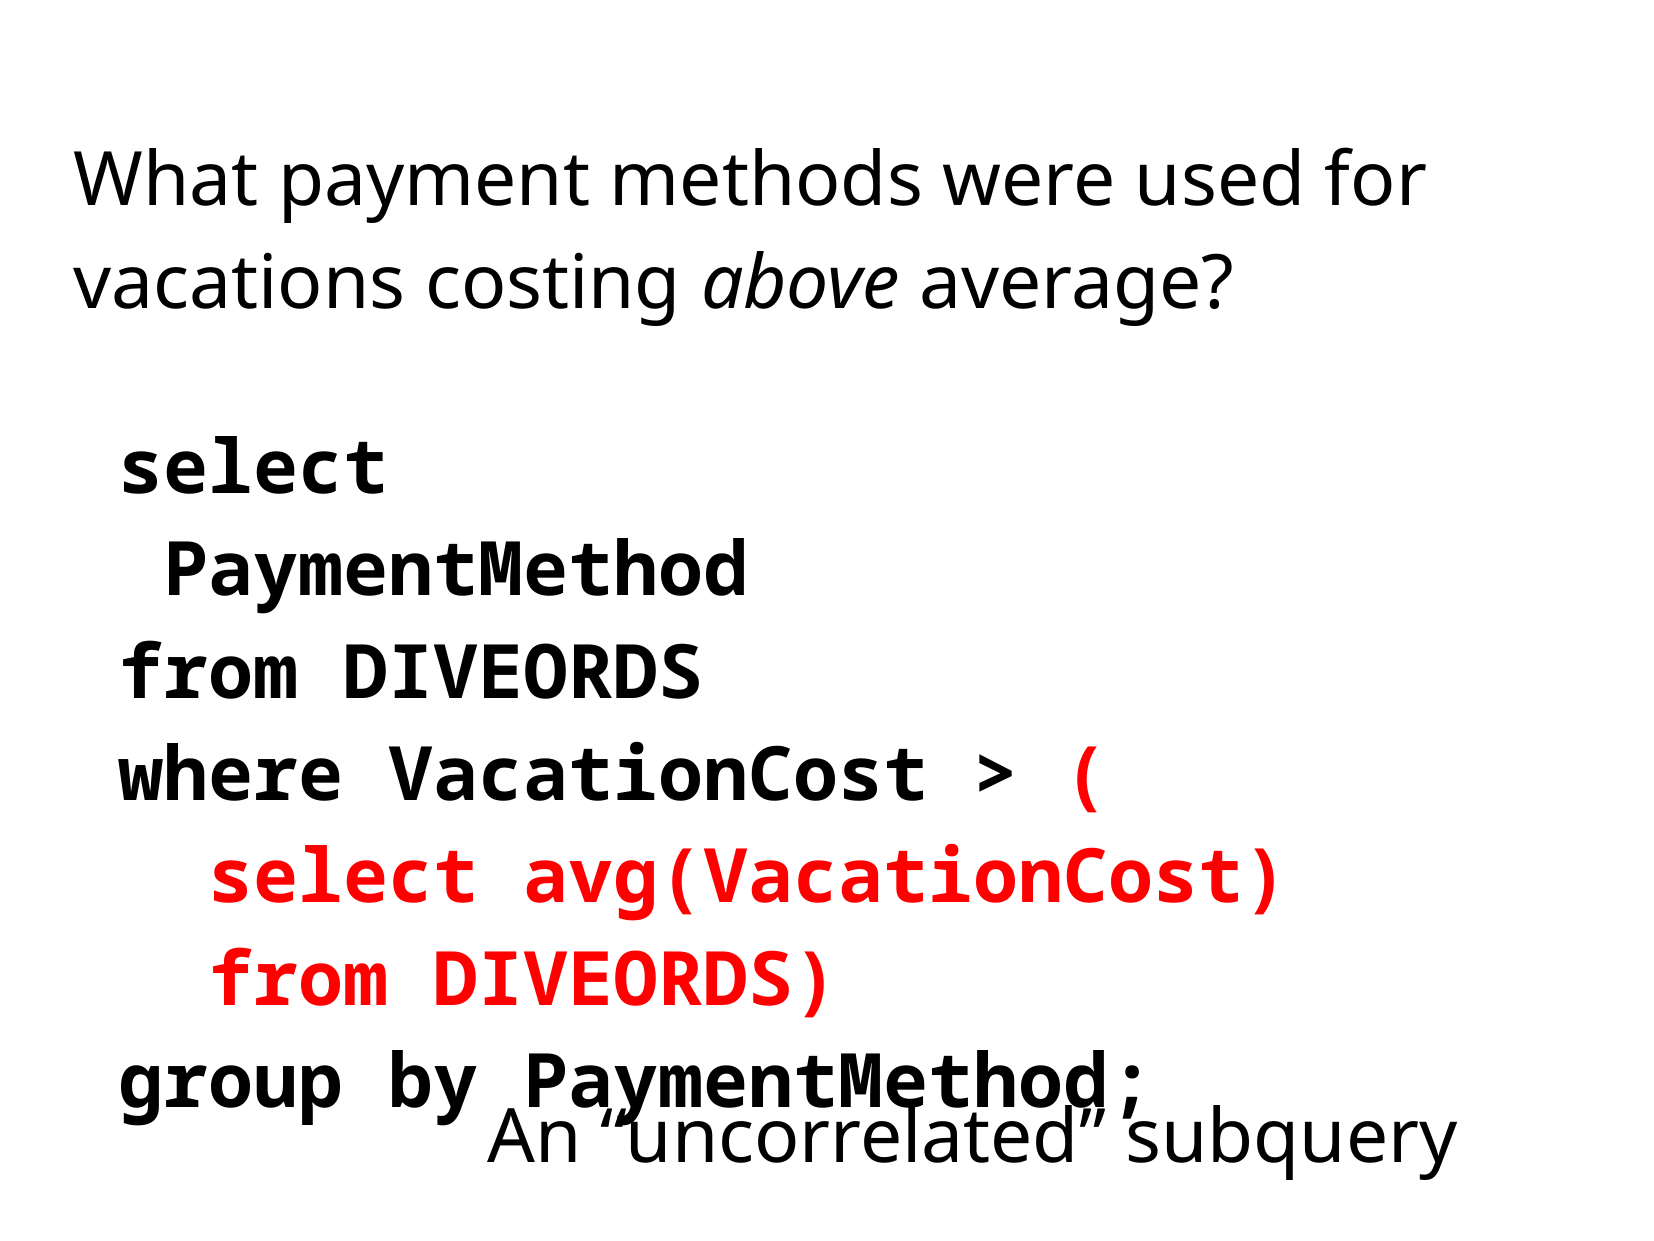

What payment methods were used for vacations costing above average?
# select
 PaymentMethod
from DIVEORDS
where VacationCost > (
 select avg(VacationCost)
 from DIVEORDS)
group by PaymentMethod;
An “uncorrelated” subquery